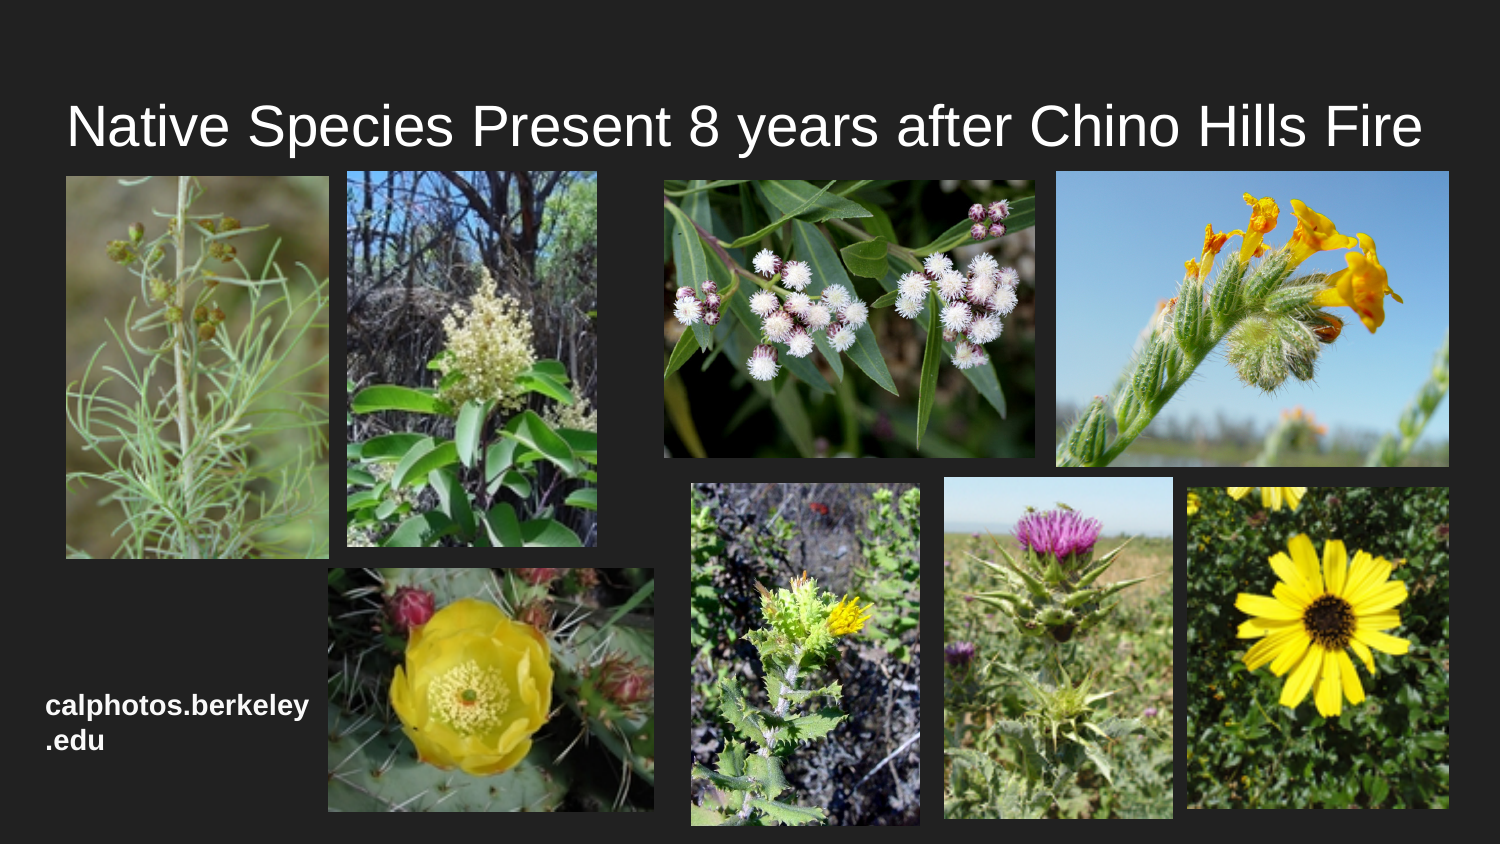

# Native Species Present 8 years after Chino Hills Fire
calphotos.berkeley.edu